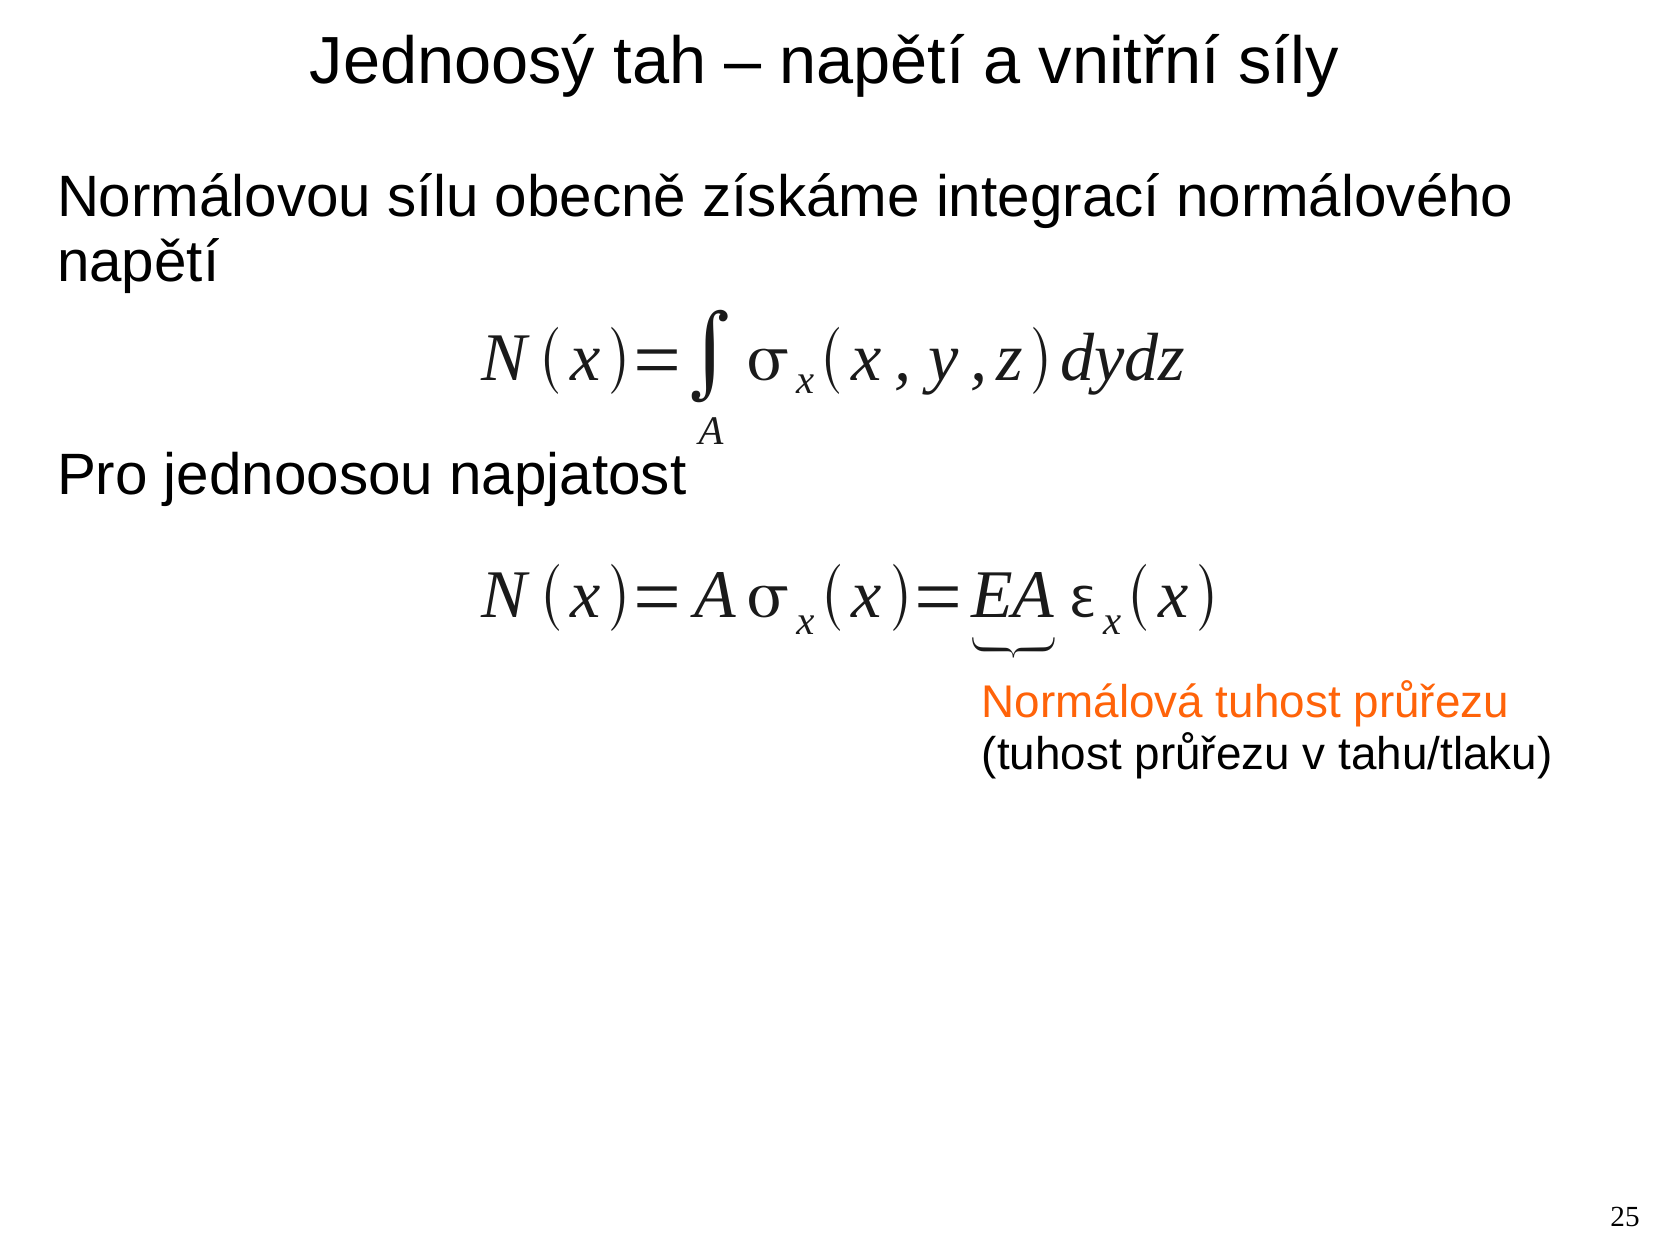

# Jednoosý tah – napětí a vnitřní síly
Normálovou sílu obecně získáme integrací normálového napětí
Pro jednoosou napjatost
Normálová tuhost průřezu
(tuhost průřezu v tahu/tlaku)
25